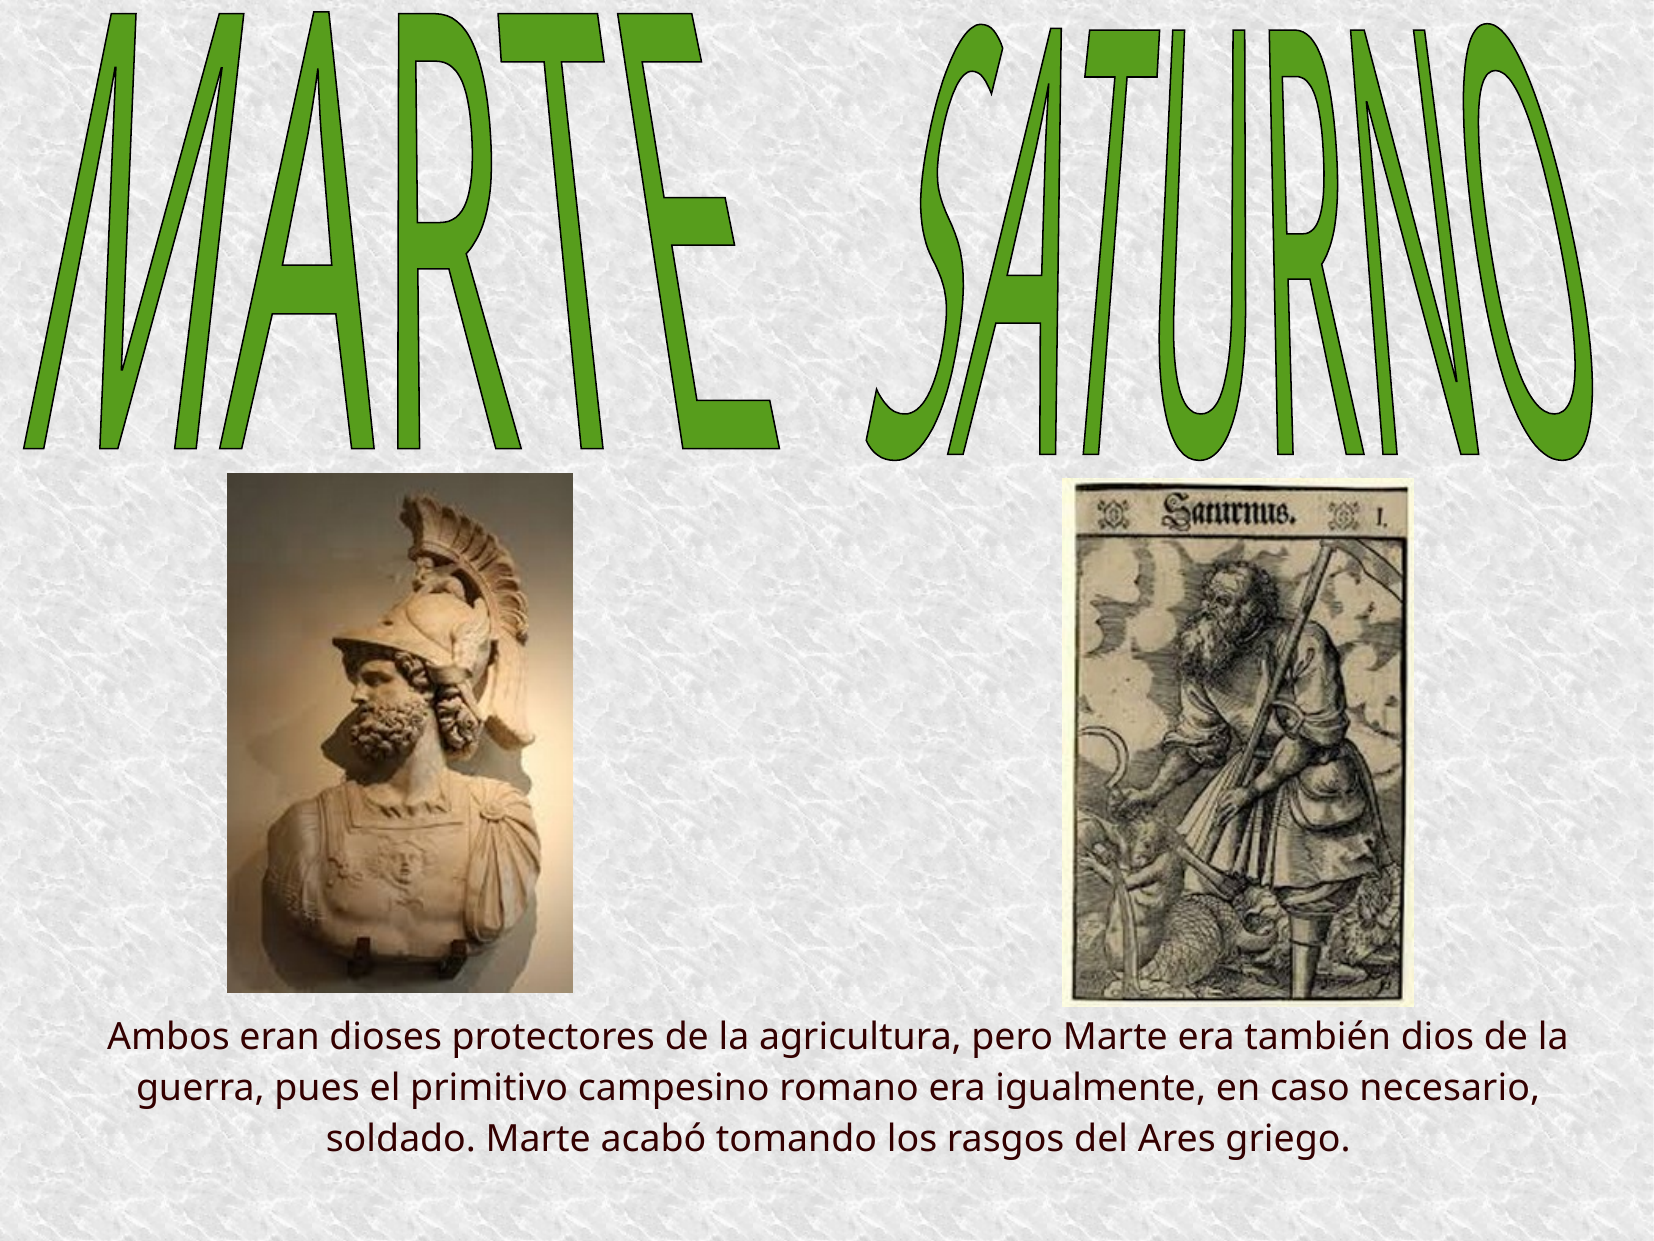

MARTE
SATURNO
Ambos eran dioses protectores de la agricultura, pero Marte era también dios de la guerra, pues el primitivo campesino romano era igualmente, en caso necesario, soldado. Marte acabó tomando los rasgos del Ares griego.